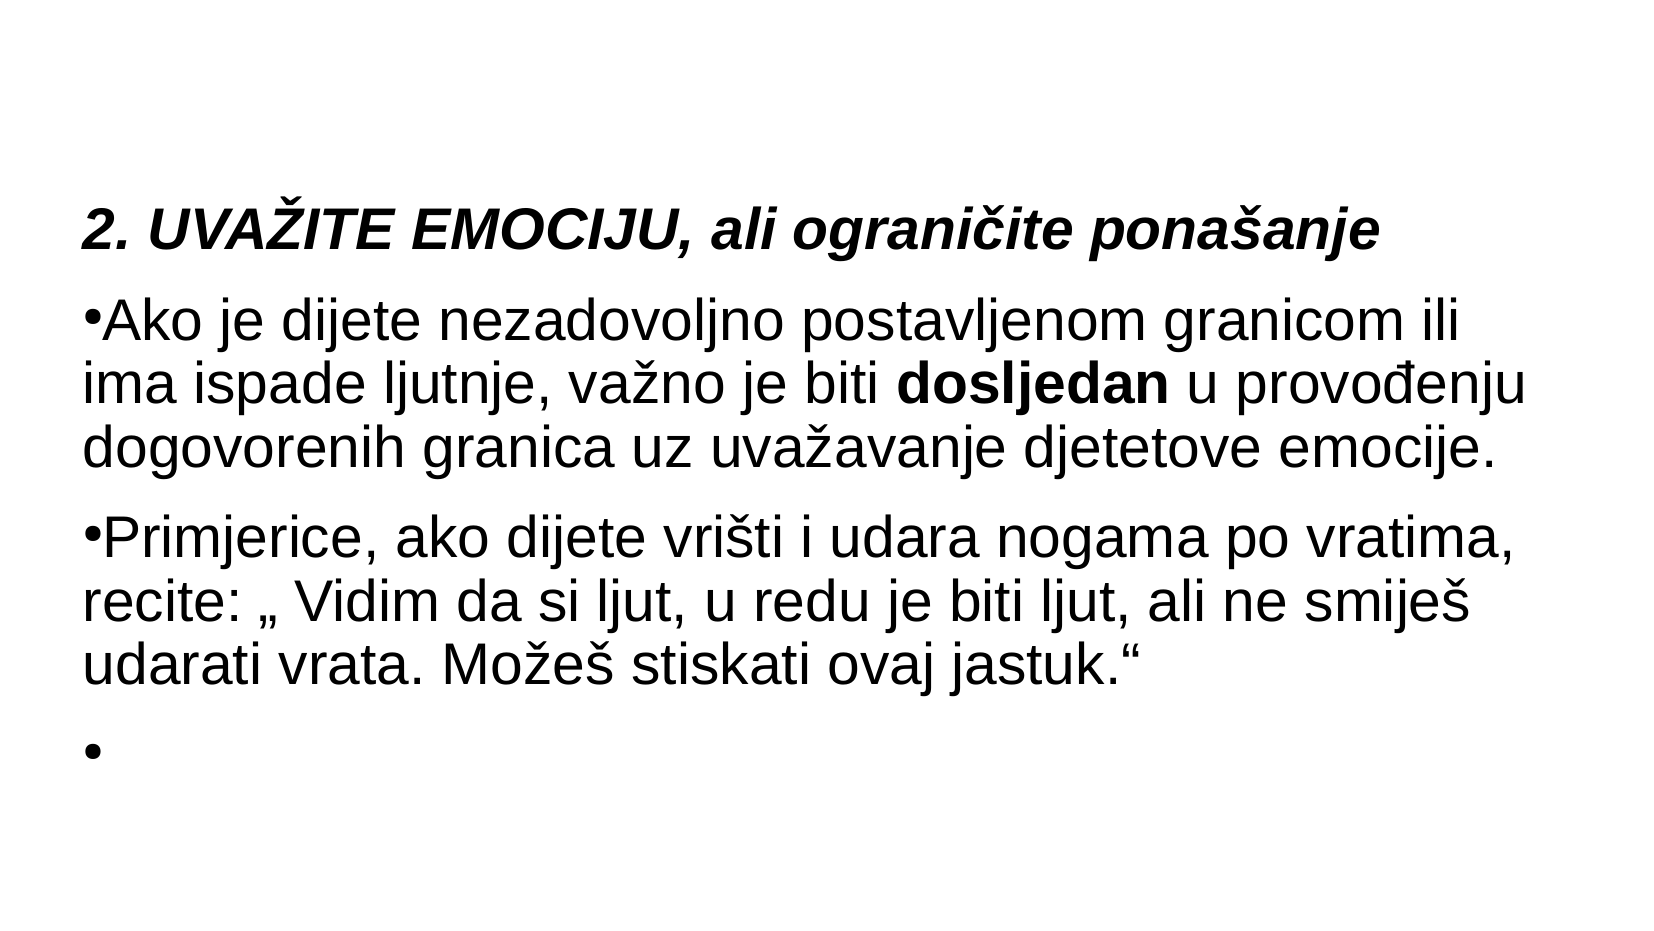

#
2. UVAŽITE EMOCIJU, ali ograničite ponašanje
Ako je dijete nezadovoljno postavljenom granicom ili ima ispade ljutnje, važno je biti dosljedan u provođenju dogovorenih granica uz uvažavanje djetetove emocije.
Primjerice, ako dijete vrišti i udara nogama po vratima, recite: „ Vidim da si ljut, u redu je biti ljut, ali ne smiješ udarati vrata. Možeš stiskati ovaj jastuk.“